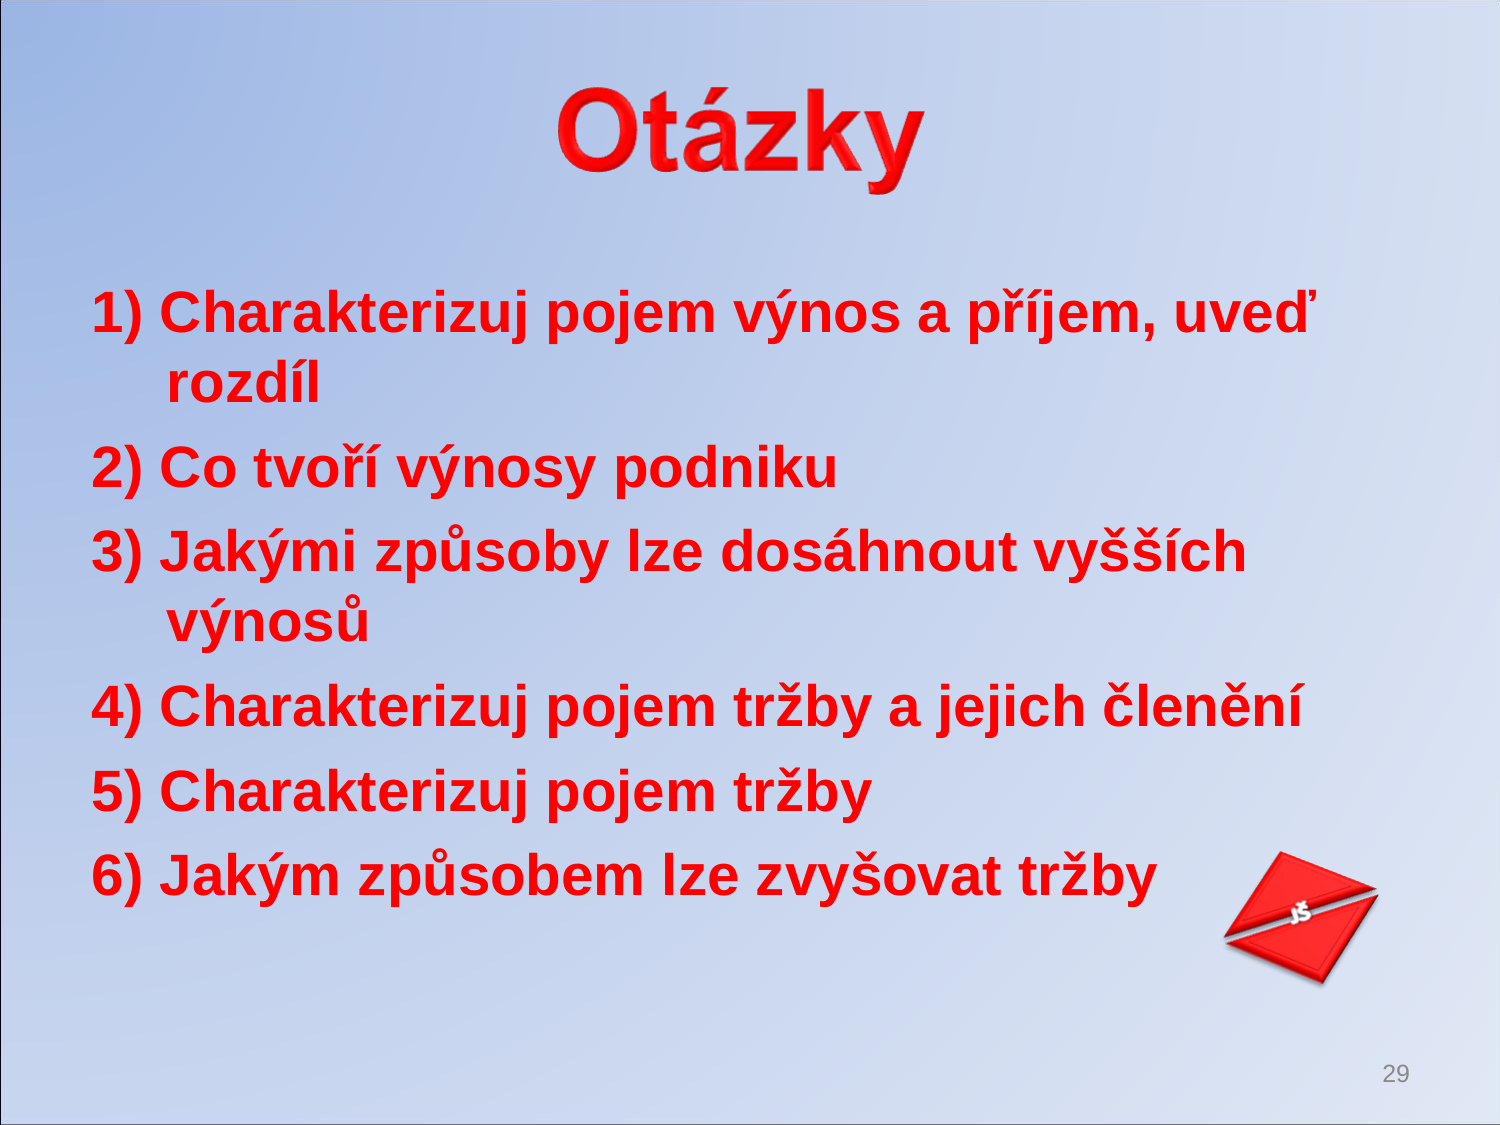

# 1) Charakterizuj pojem výnos a příjem, uveď rozdíl
2) Co tvoří výnosy podniku
3) Jakými způsoby lze dosáhnout vyšších výnosů
4) Charakterizuj pojem tržby a jejich členění
5) Charakterizuj pojem tržby
6) Jakým způsobem lze zvyšovat tržby